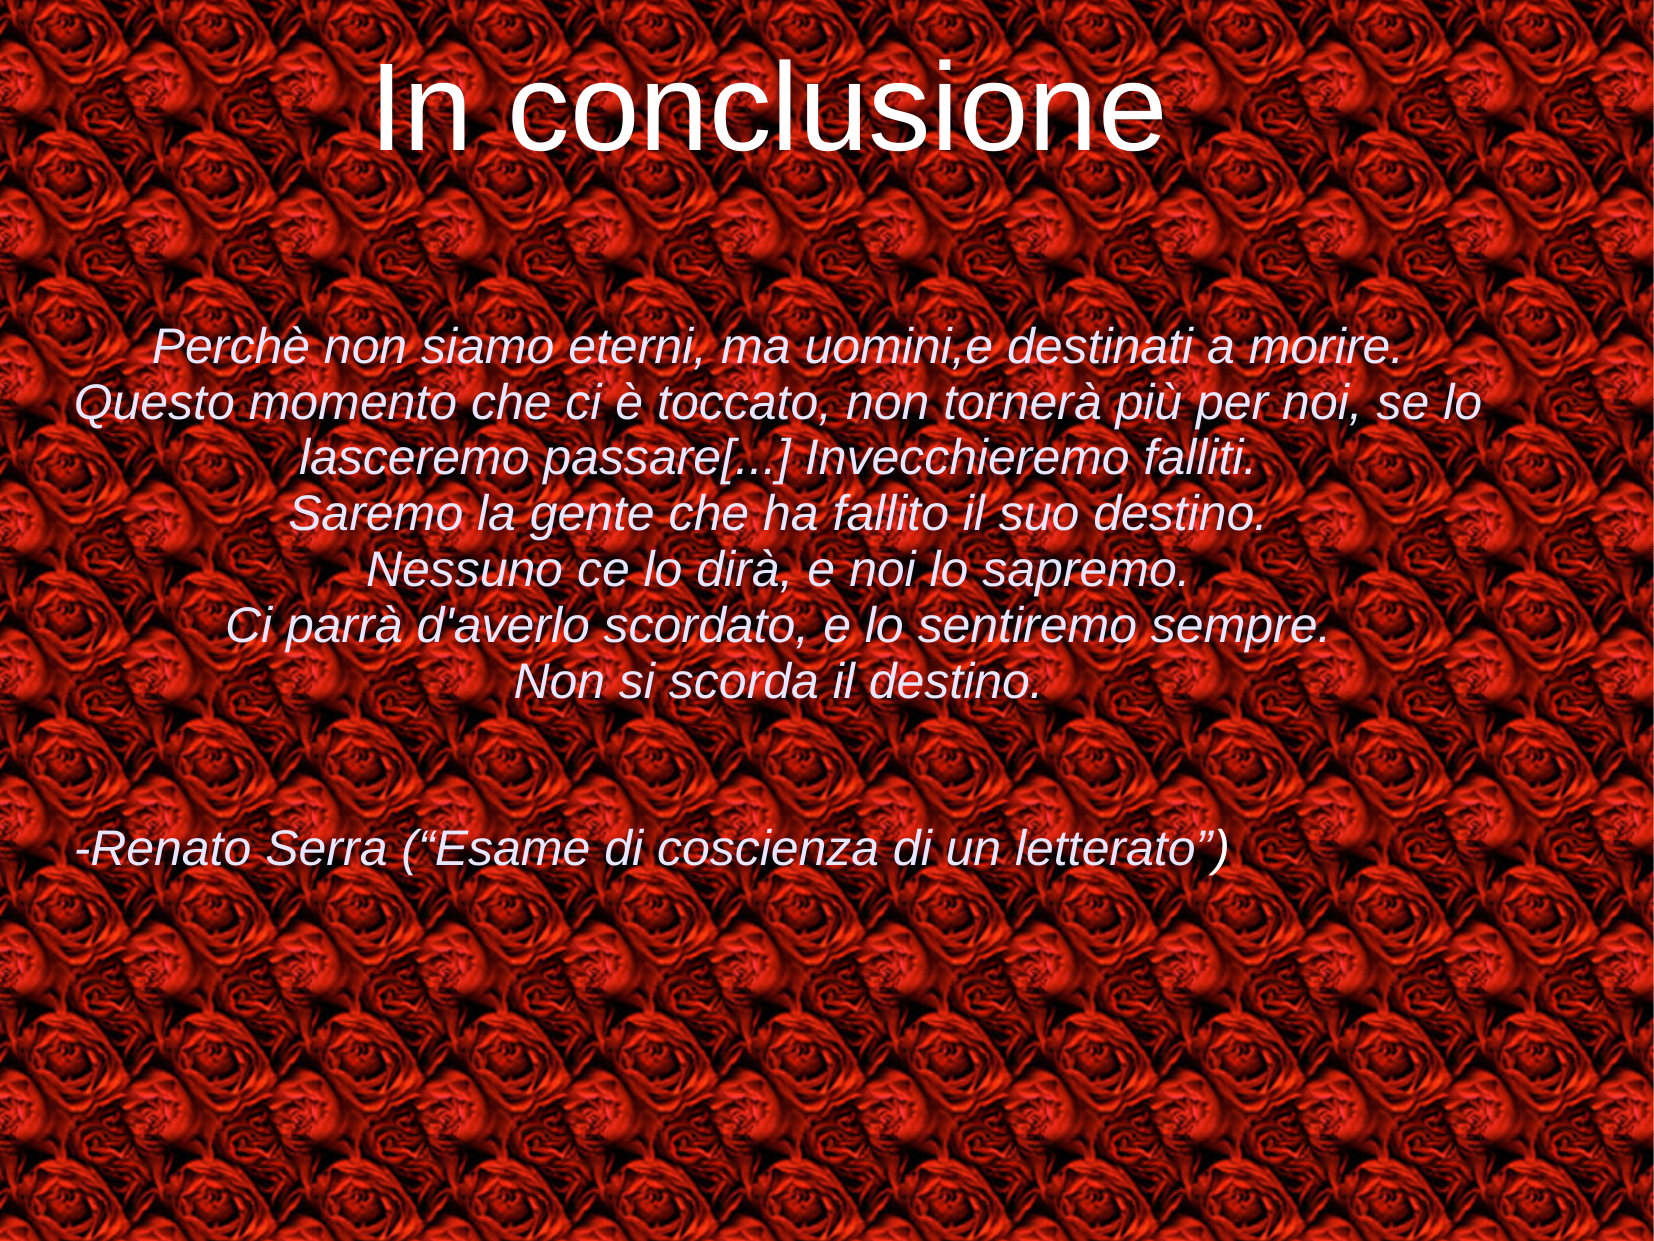

In conclusione
Perchè non siamo eterni, ma uomini,e destinati a morire.
Questo momento che ci è toccato, non tornerà più per noi, se lo lasceremo passare[...] Invecchieremo falliti.
Saremo la gente che ha fallito il suo destino.
Nessuno ce lo dirà, e noi lo sapremo.
Ci parrà d'averlo scordato, e lo sentiremo sempre.
Non si scorda il destino.
-Renato Serra (“Esame di coscienza di un letterato”)